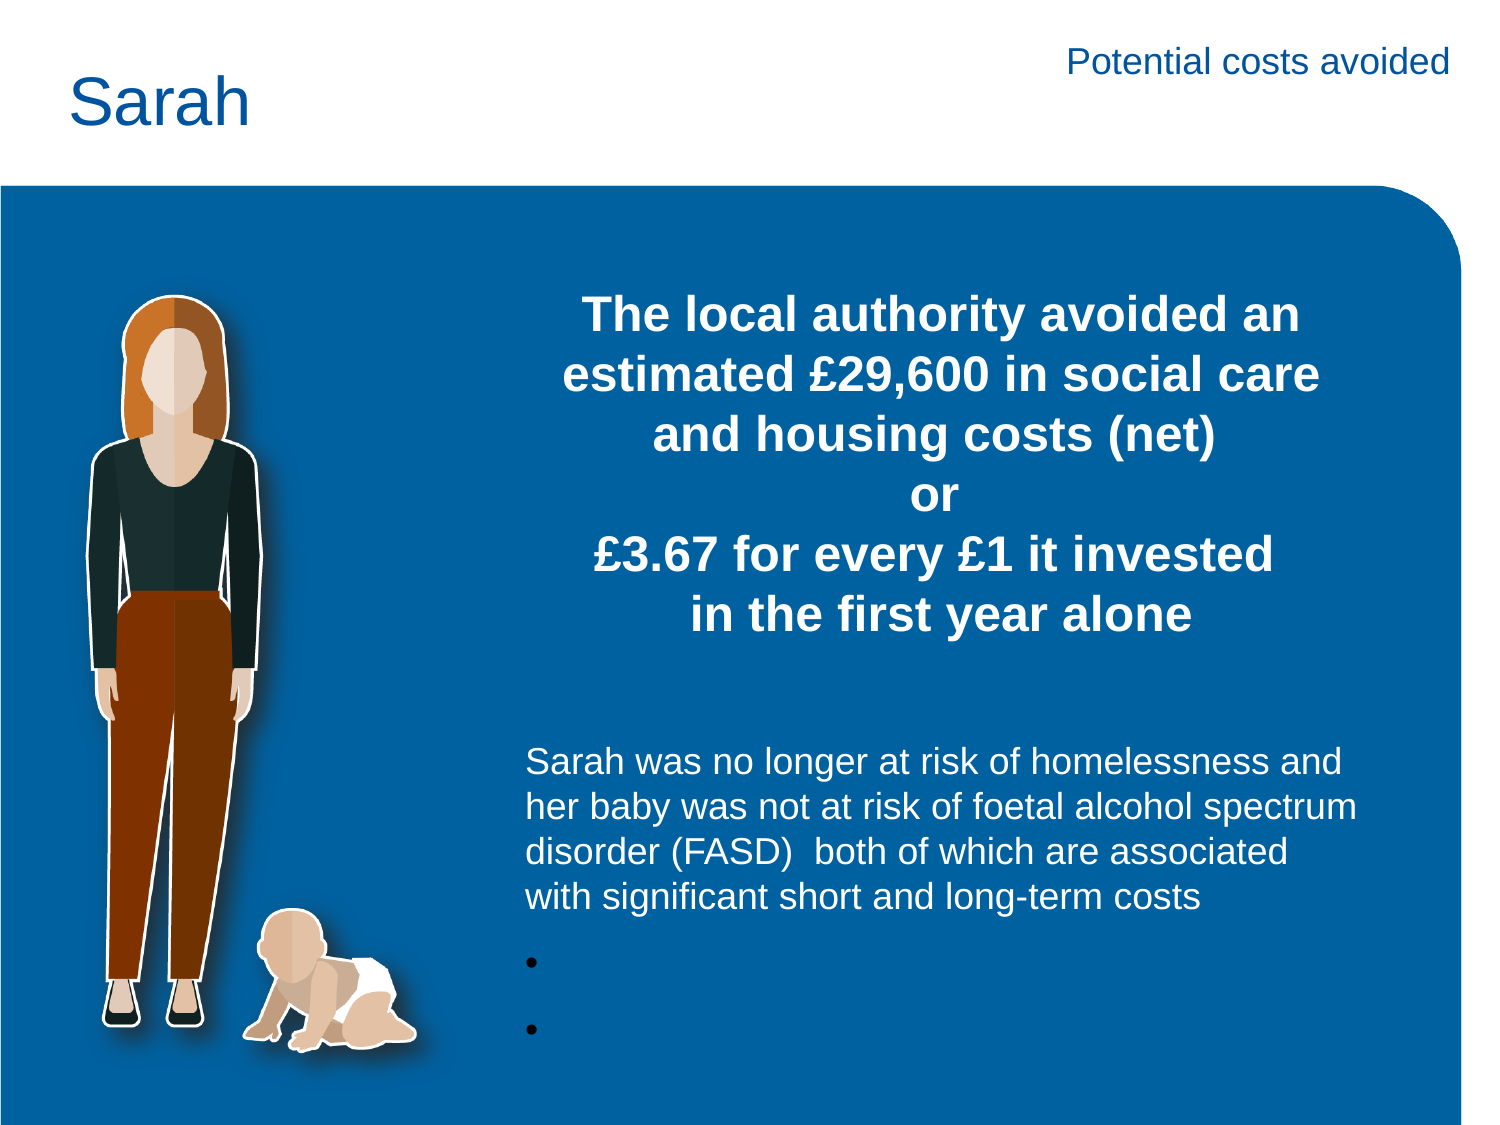

Potential costs avoided
# Sarah
The local authority avoided an estimated £29,600 in social care and housing costs (net) ​
or ​
£3.67 for every £1 it invested
in the first year alone
Sarah was no longer at risk of homelessness and her baby was not at risk of foetal alcohol spectrum disorder (FASD) both of which are associated with significant short and long-term costs